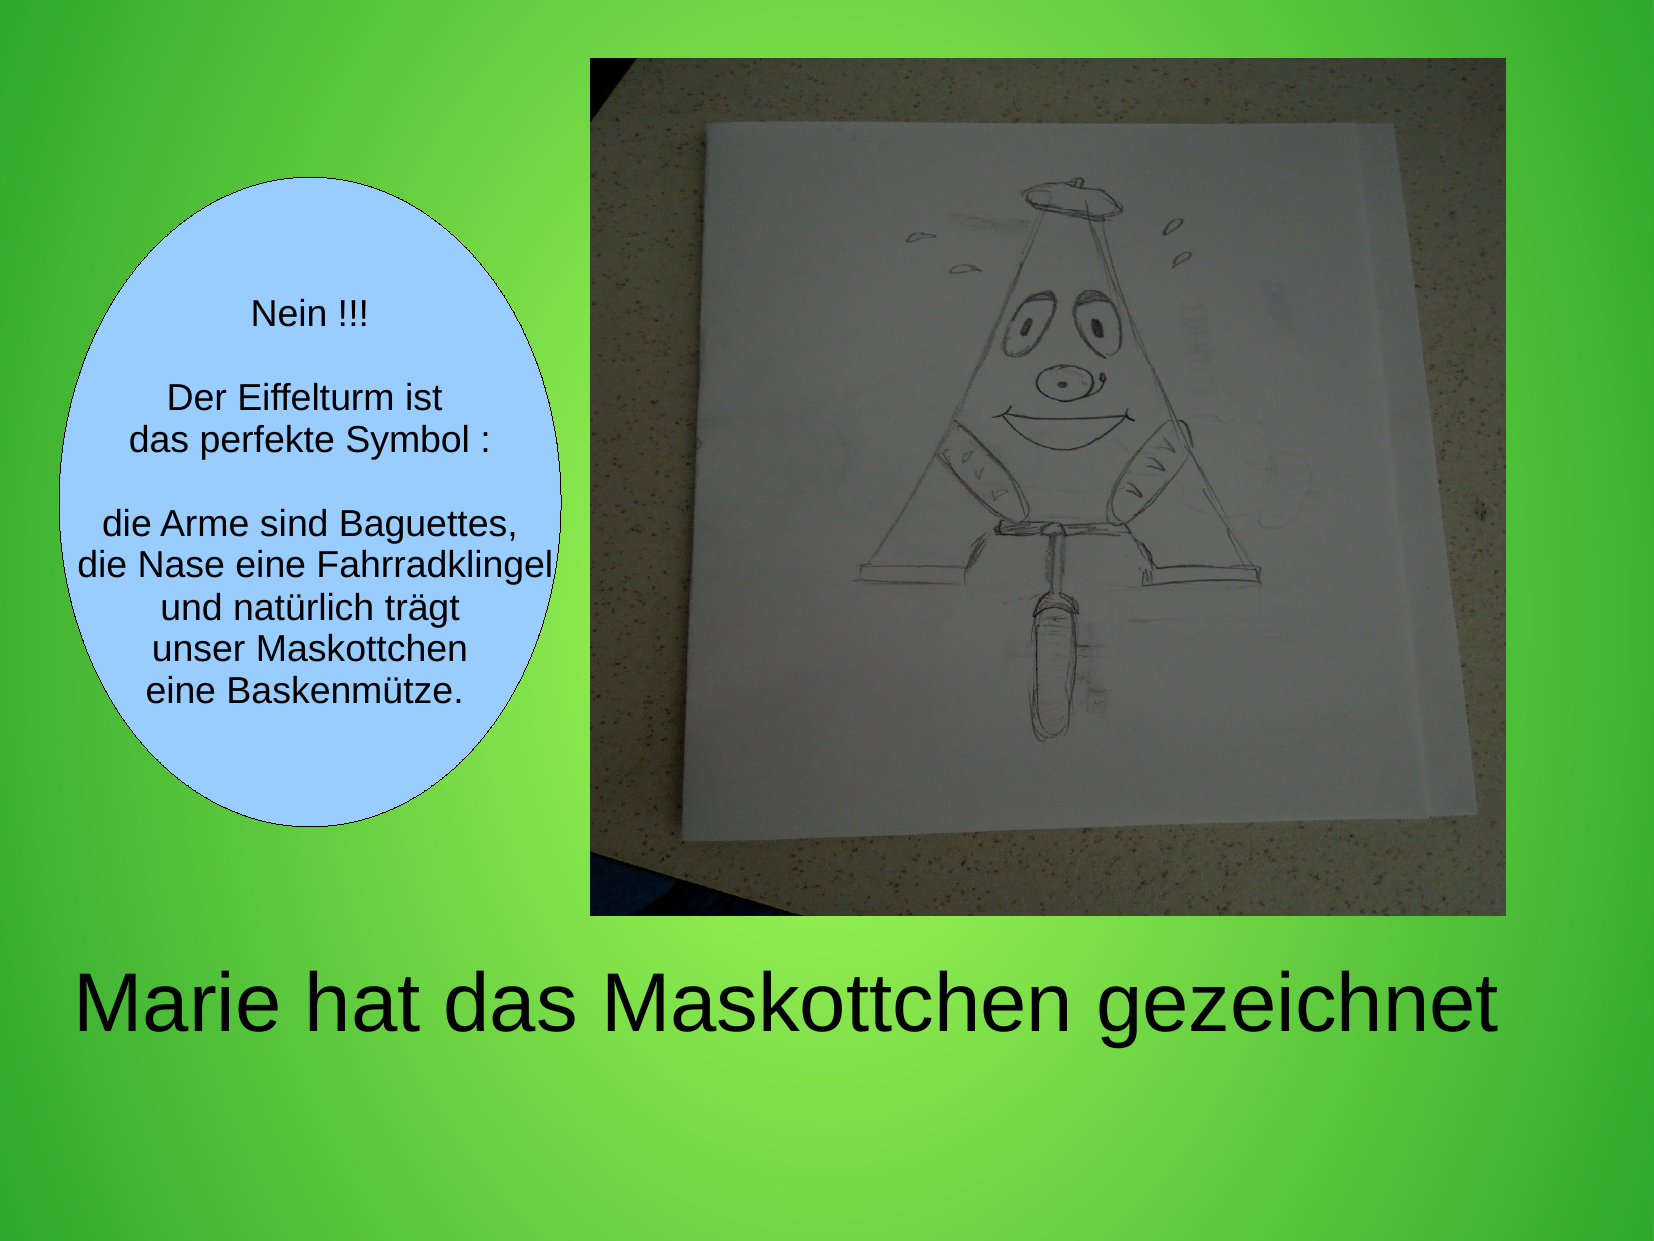

Nein !!!
Der Eiffelturm ist
das perfekte Symbol :
die Arme sind Baguettes,
 die Nase eine Fahrradklingel
 und natürlich trägt
unser Maskottchen
 eine Baskenmütze.
Marie hat das Maskottchen gezeichnet